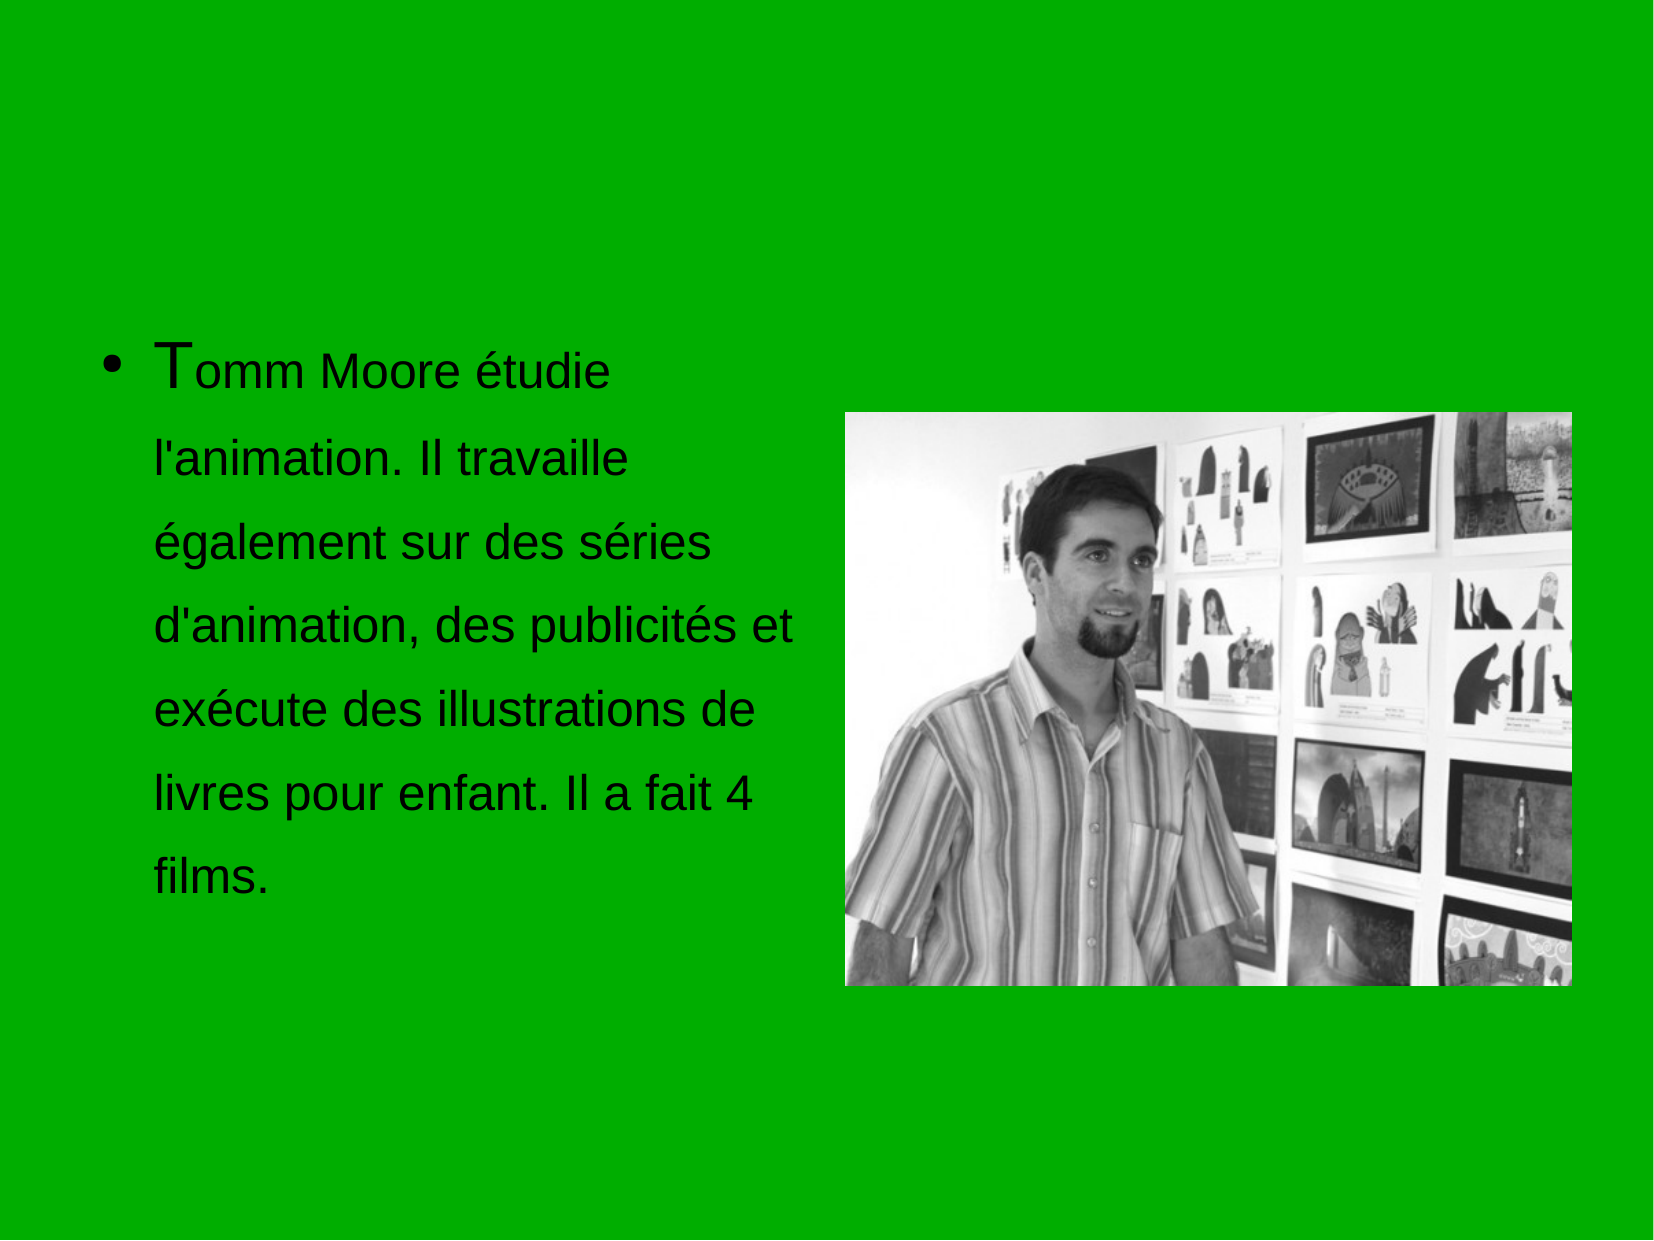

#
Tomm Moore étudie l'animation. Il travaille également sur des séries d'animation, des publicités et exécute des illustrations de livres pour enfant. Il a fait 4 films.